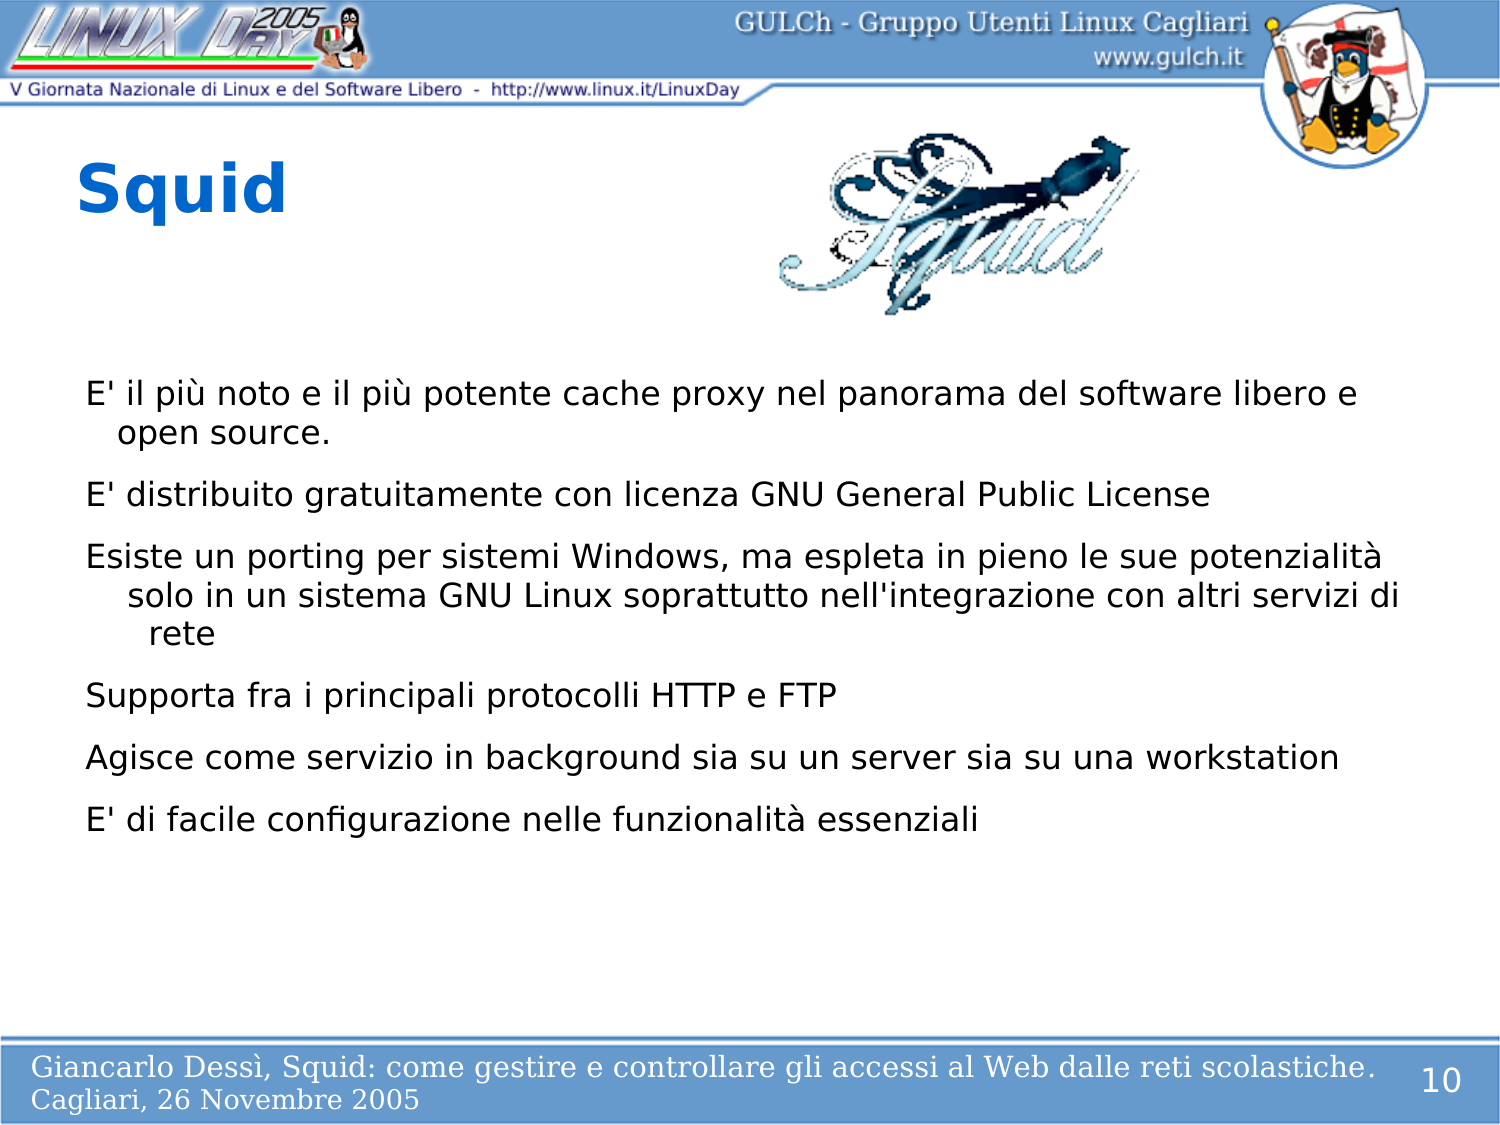

Squid
 E' il più noto e il più potente cache proxy nel panorama del software libero e open source.
 E' distribuito gratuitamente con licenza GNU General Public License
 Esiste un porting per sistemi Windows, ma espleta in pieno le sue potenzialità solo in un sistema GNU Linux soprattutto nell'integrazione con altri servizi di rete
 Supporta fra i principali protocolli HTTP e FTP
 Agisce come servizio in background sia su un server sia su una workstation
 E' di facile configurazione nelle funzionalità essenziali